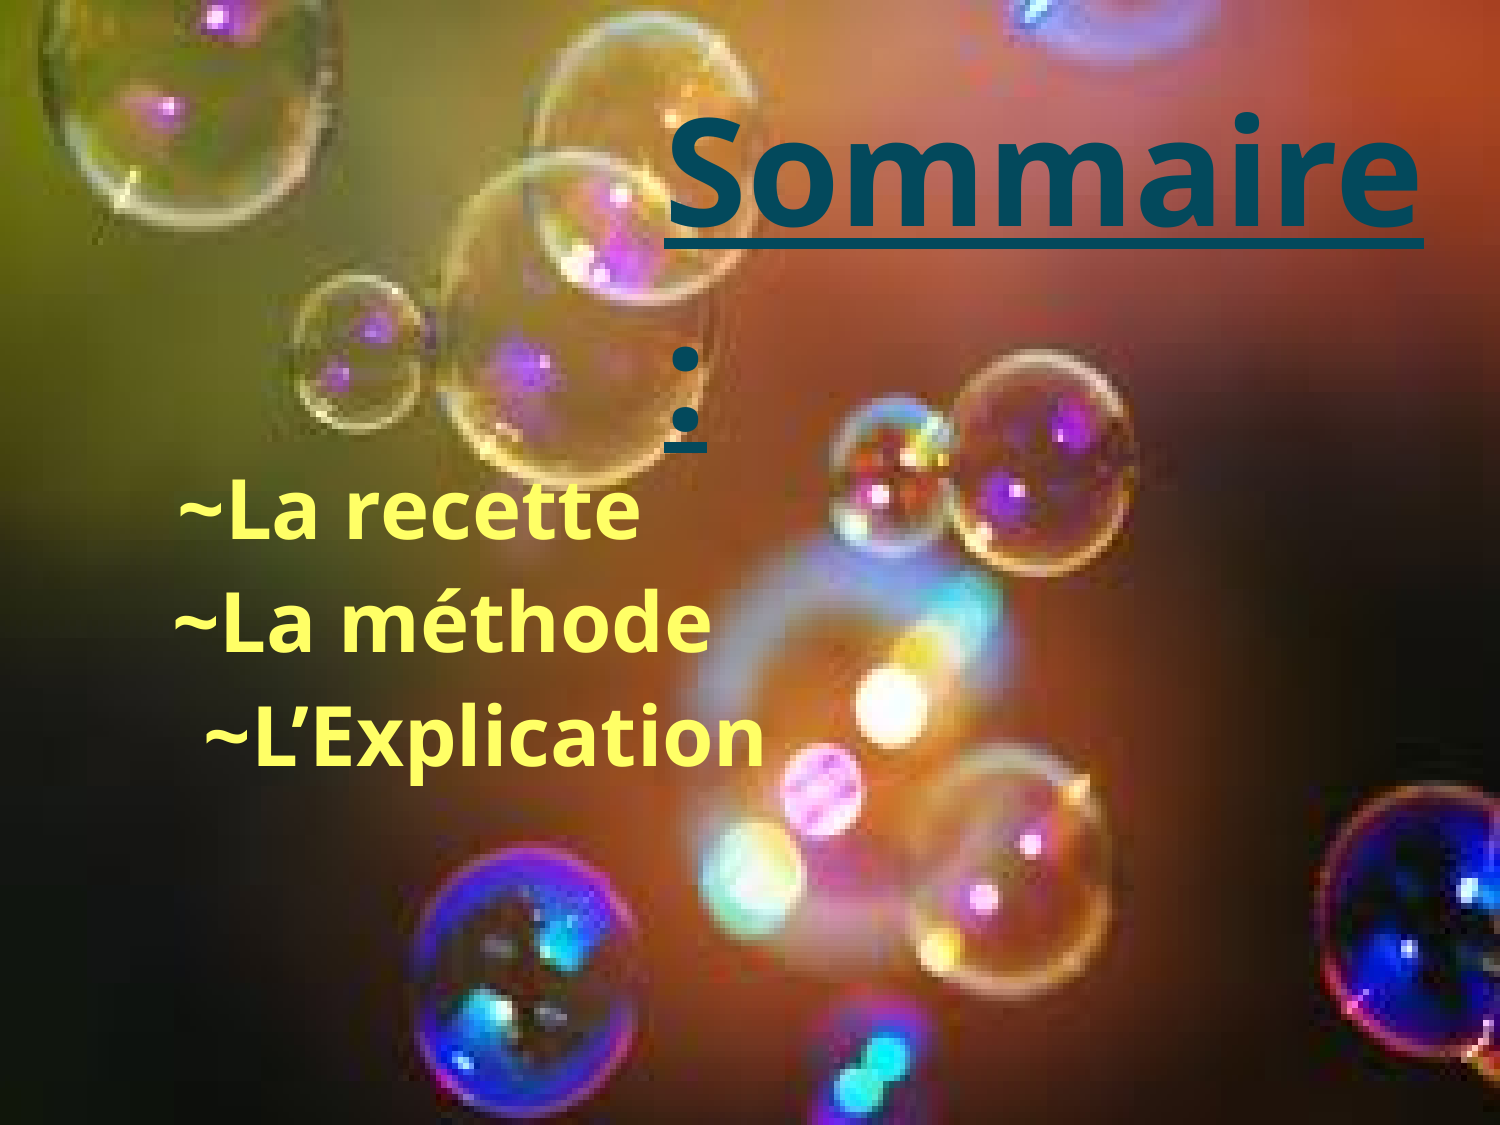

Sommaire:
# Sommaire :
~La recette
 ~La méthode
 ~L’Explication